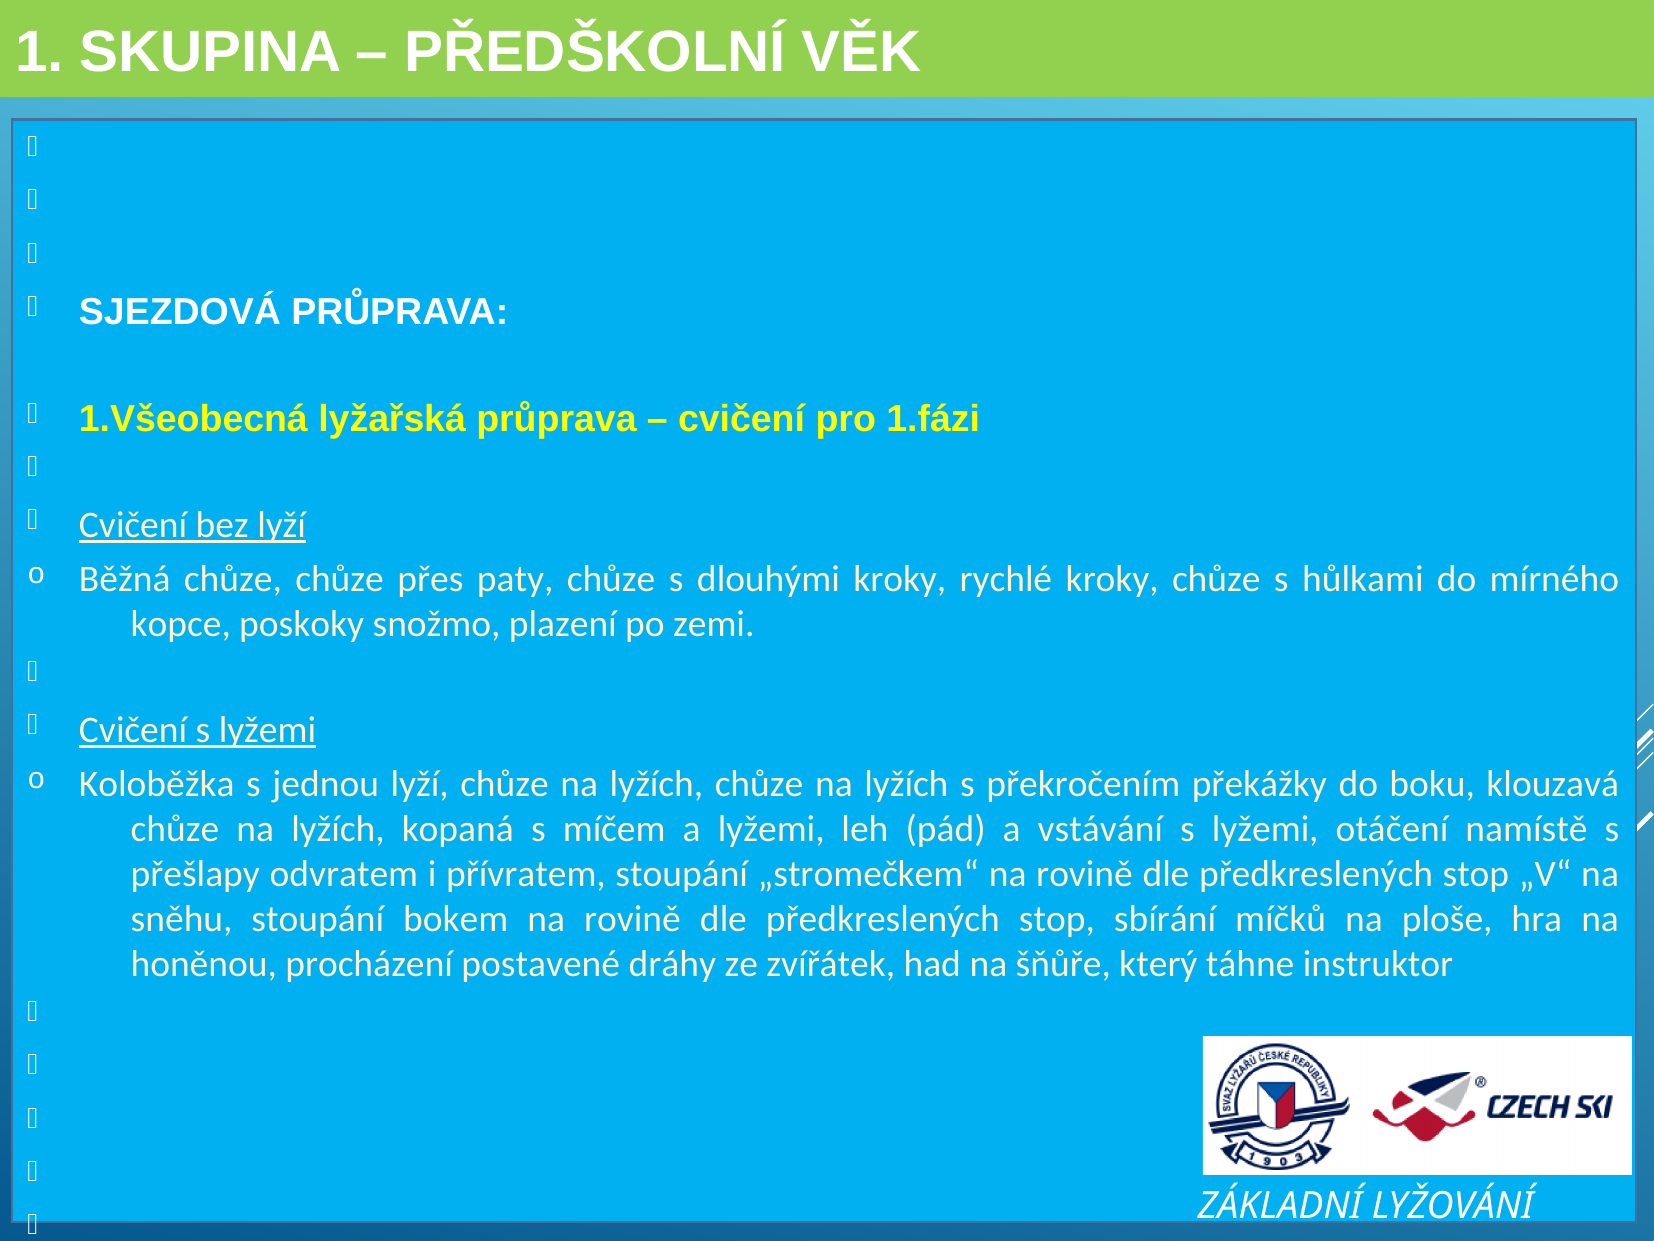

# 1. Skupina – předškolní věk
SJEZDOVÁ PRŮPRAVA:
1.Všeobecná lyžařská průprava – cvičení pro 1.fázi
Cvičení bez lyží
Běžná chůze, chůze přes paty, chůze s dlouhými kroky, rychlé kroky, chůze s hůlkami do mírného kopce, poskoky snožmo, plazení po zemi.
Cvičení s lyžemi
Koloběžka s jednou lyží, chůze na lyžích, chůze na lyžích s překročením překážky do boku, klouzavá chůze na lyžích, kopaná s míčem a lyžemi, leh (pád) a vstávání s lyžemi, otáčení namístě s přešlapy odvratem i přívratem, stoupání „stromečkem“ na rovině dle předkreslených stop „V“ na sněhu, stoupání bokem na rovině dle předkreslených stop, sbírání míčků na ploše, hra na honěnou, procházení postavené dráhy ze zvířátek, had na šňůře, který táhne instruktor
ZÁKLADNÍ LYŽOVÁNÍ